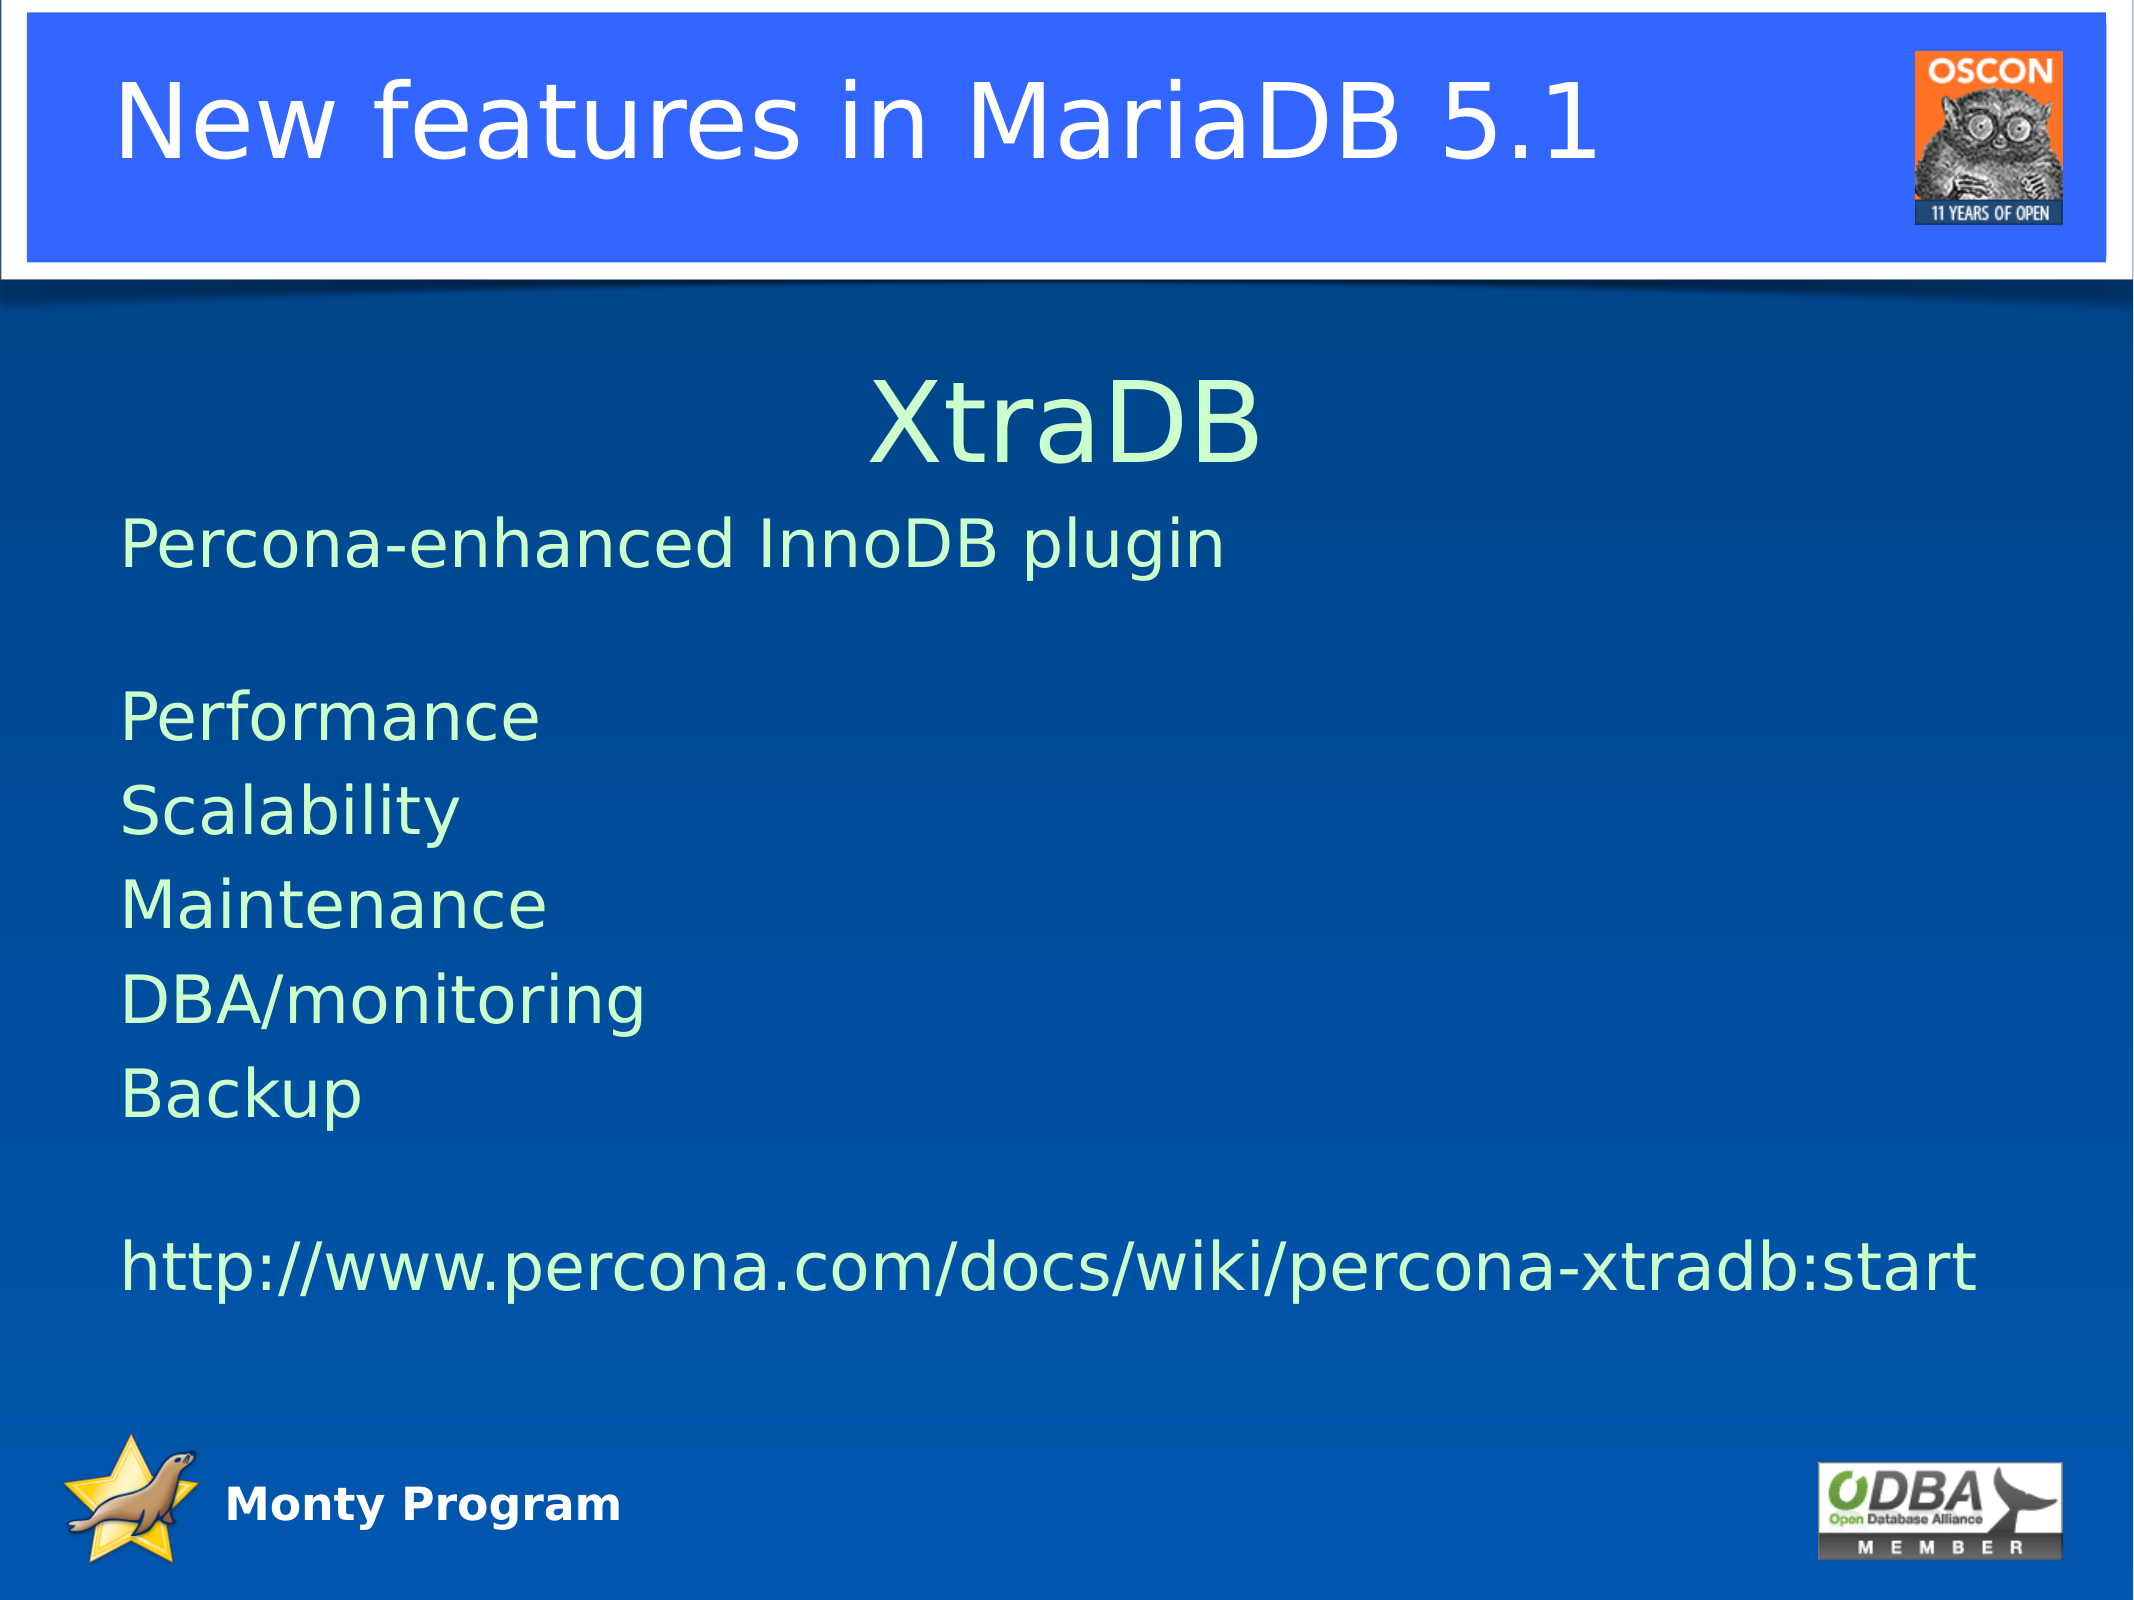

# New features in MariaDB 5.1
XtraDB
 Percona-enhanced InnoDB plugin
 Performance
 Scalability
 Maintenance
 DBA/monitoring
 Backup
 http://www.percona.com/docs/wiki/percona-xtradb:start